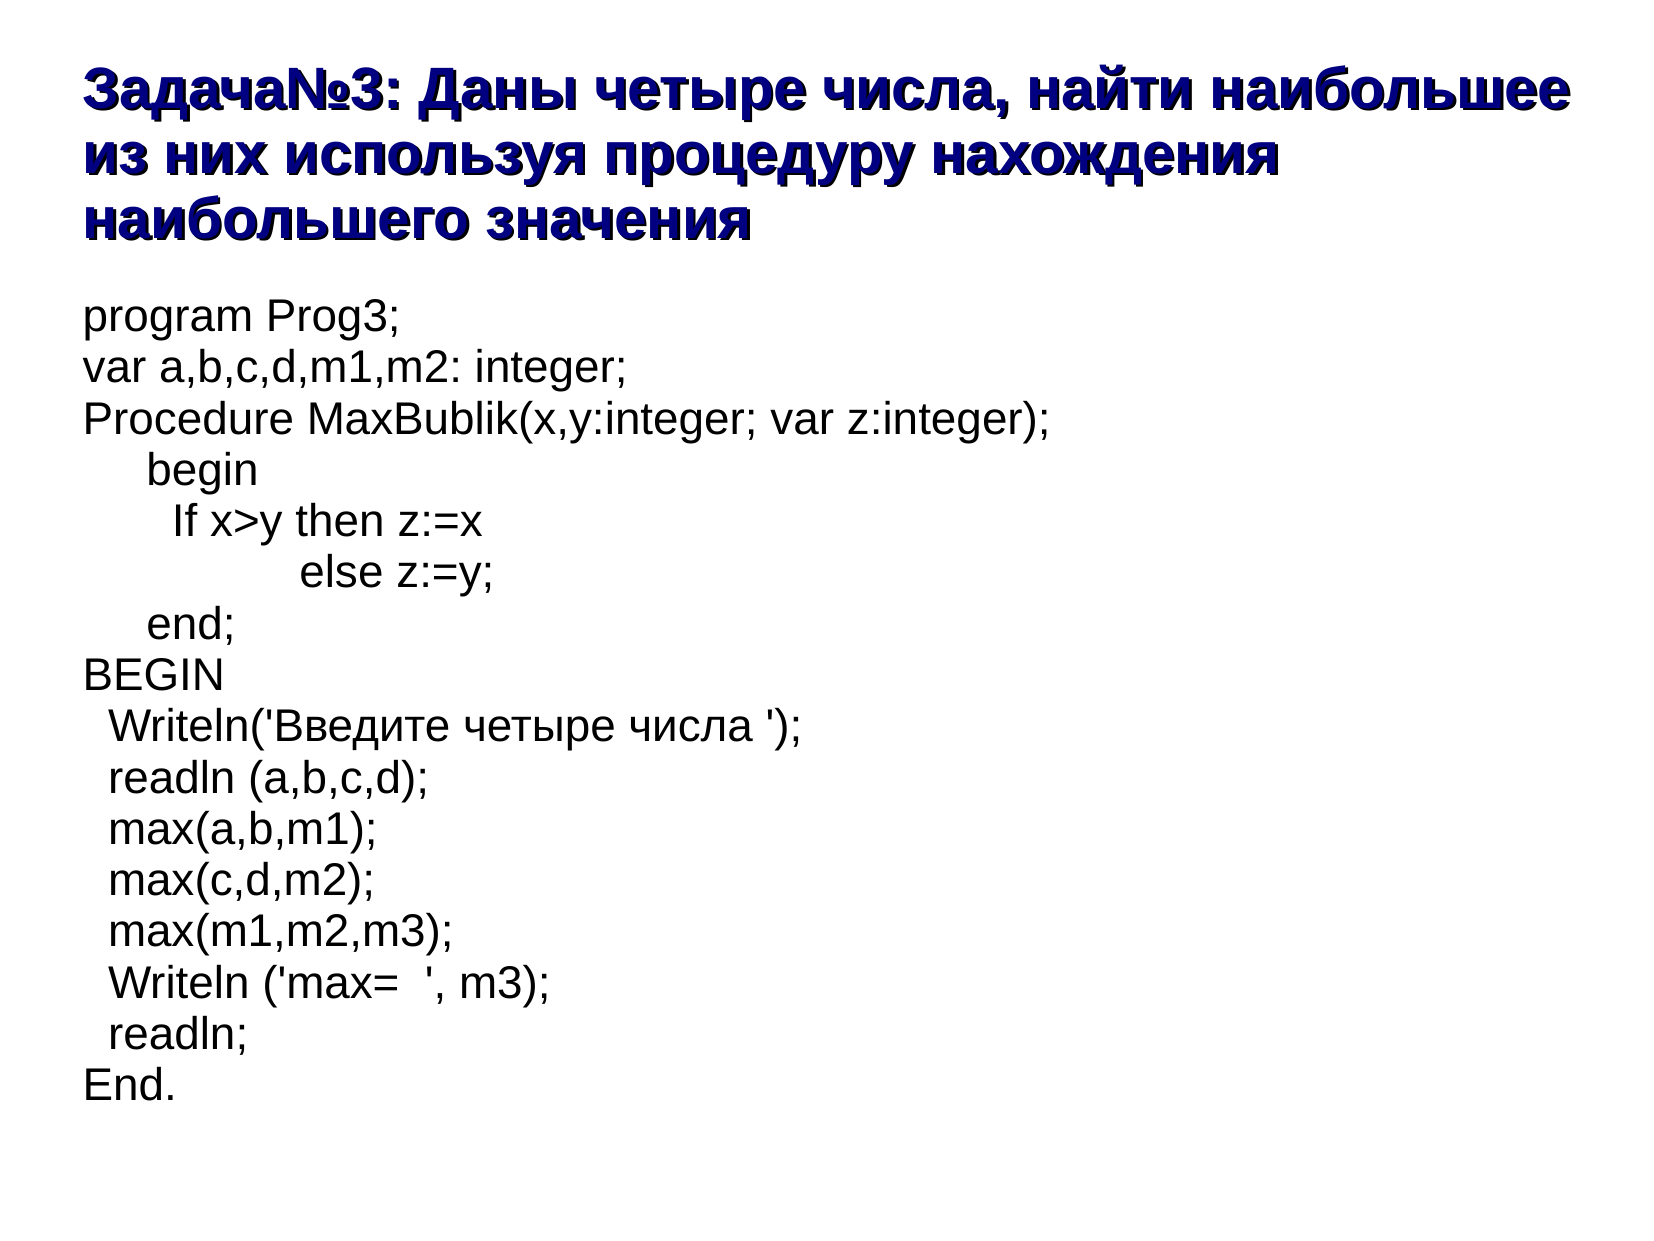

# Задача№3: Даны четыре числа, найти наибольшее из них используя процедуру нахождения наибольшего значения
program Prog3;
var a,b,c,d,m1,m2: integer;
Procedure MaxBublik(x,y:integer; var z:integer);
 begin
 If x>y then z:=x
 else z:=y;
 end;
BEGIN
 Writeln('Введите четыре числа ');
 readln (a,b,c,d);
 max(a,b,m1);
 max(c,d,m2);
 max(m1,m2,m3);
 Writeln ('max= ', m3);
 readln;
End.